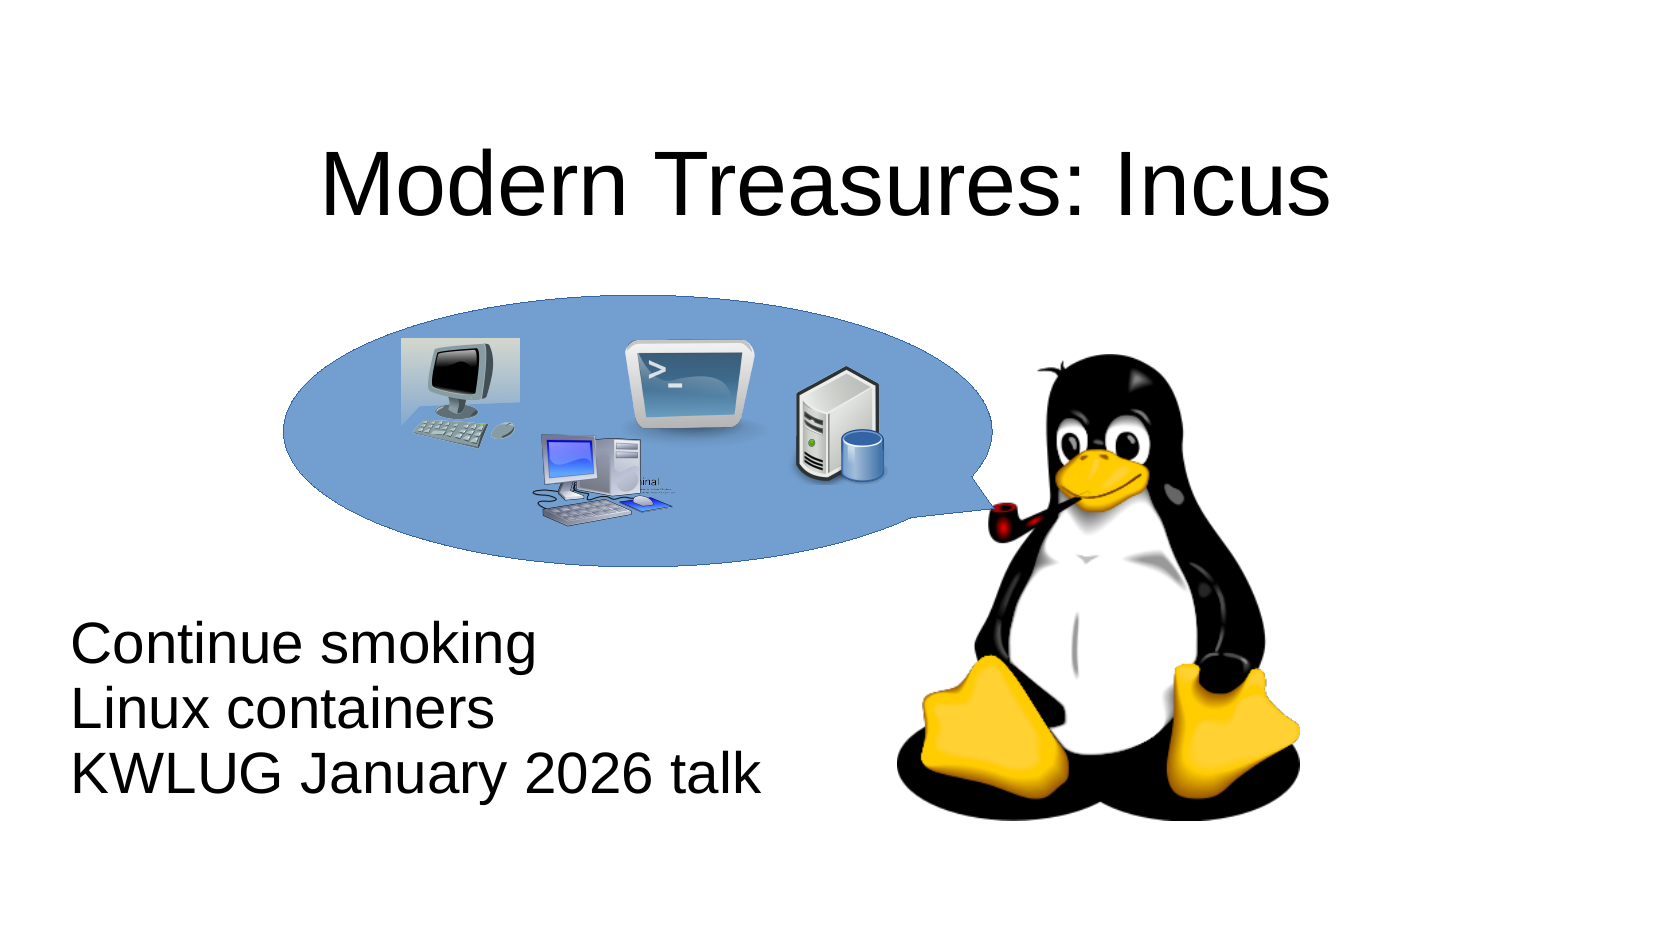

# Modern Treasures: Incus
Continue smoking
Linux containers
KWLUG January 2026 talk